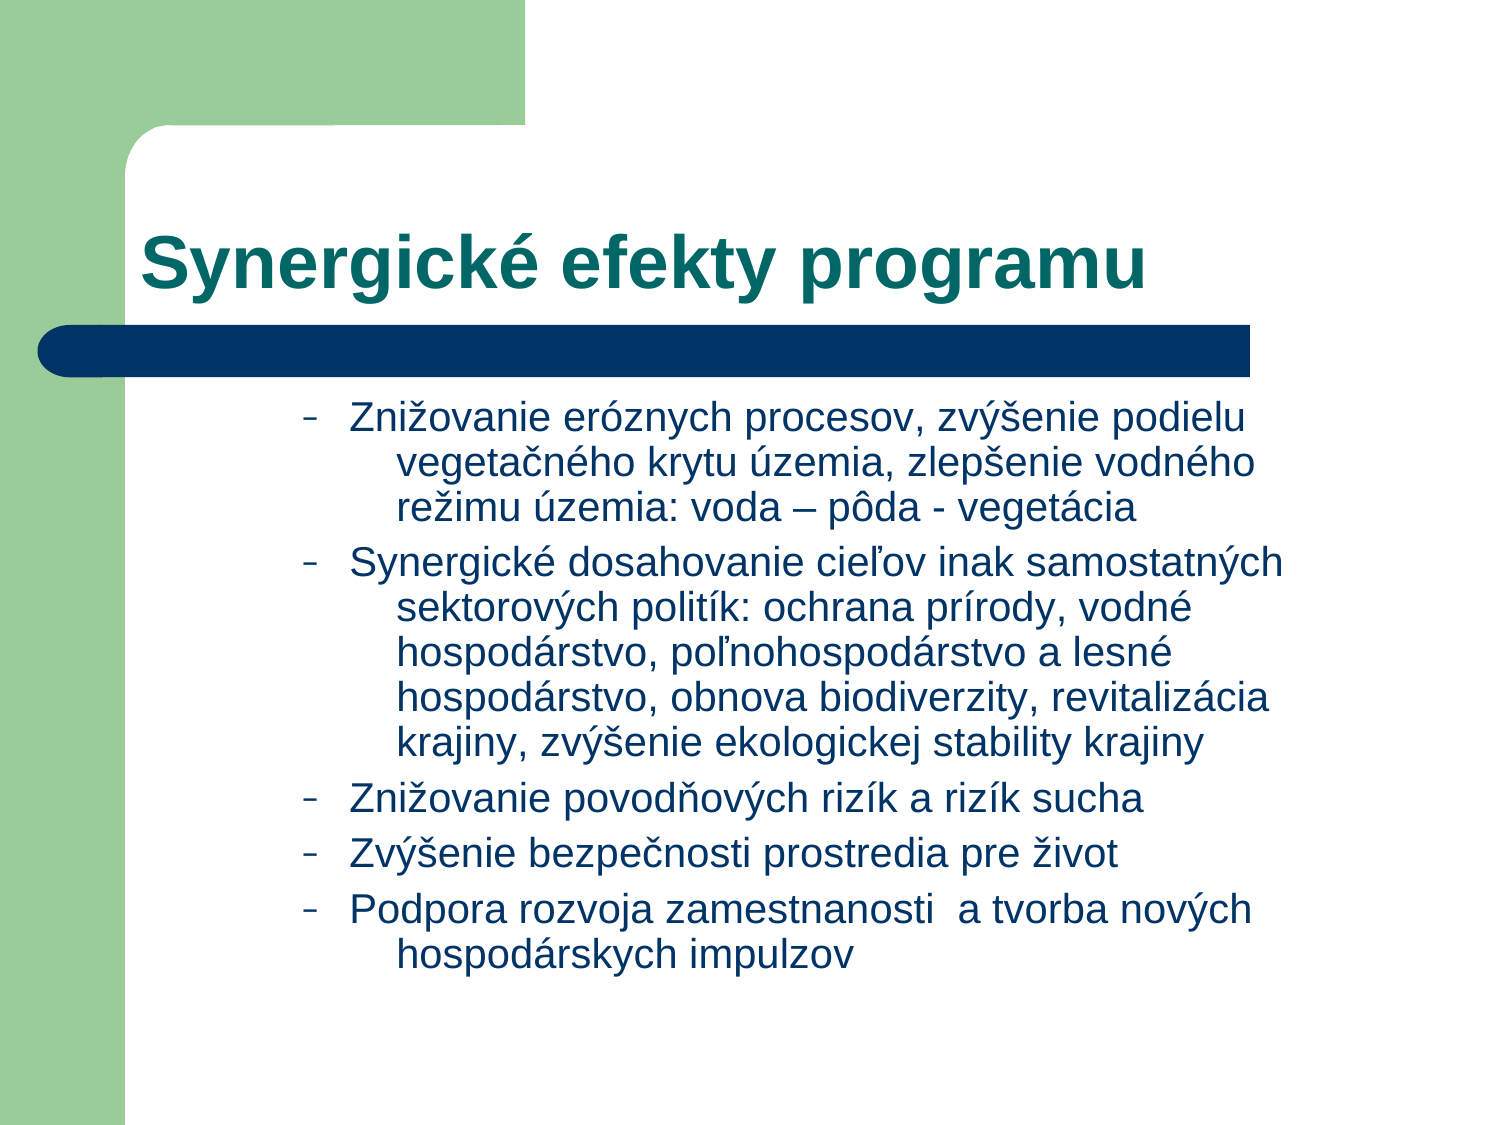

# Synergické efekty programu
Znižovanie eróznych procesov, zvýšenie podielu vegetačného krytu územia, zlepšenie vodného režimu územia: voda – pôda - vegetácia
Synergické dosahovanie cieľov inak samostatných sektorových politík: ochrana prírody, vodné hospodárstvo, poľnohospodárstvo a lesné hospodárstvo, obnova biodiverzity, revitalizácia krajiny, zvýšenie ekologickej stability krajiny
Znižovanie povodňových rizík a rizík sucha
Zvýšenie bezpečnosti prostredia pre život
Podpora rozvoja zamestnanosti a tvorba nových hospodárskych impulzov